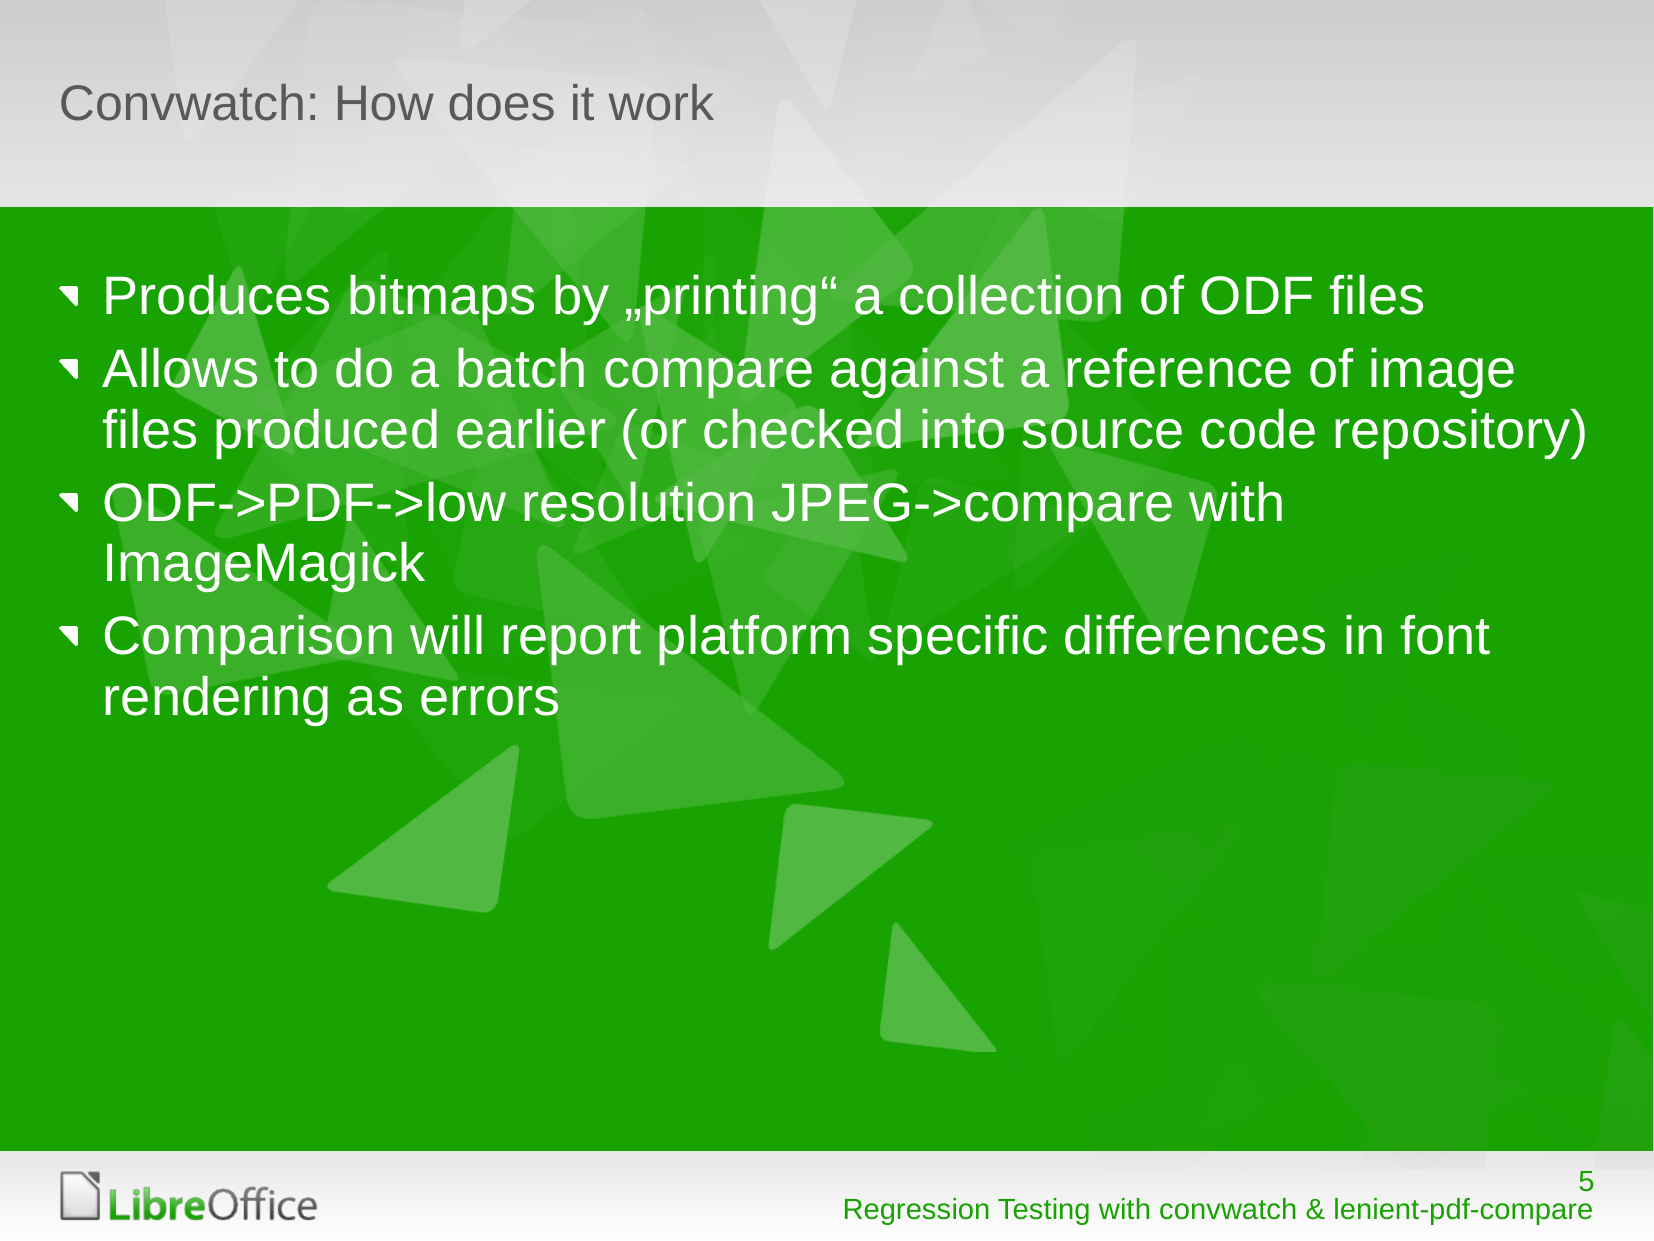

# Convwatch: How does it work
Produces bitmaps by „printing“ a collection of ODF files
Allows to do a batch compare against a reference of image files produced earlier (or checked into source code repository)
ODF->PDF->low resolution JPEG->compare with ImageMagick
Comparison will report platform specific differences in font rendering as errors
5
Regression Testing with convwatch & lenient-pdf-compare